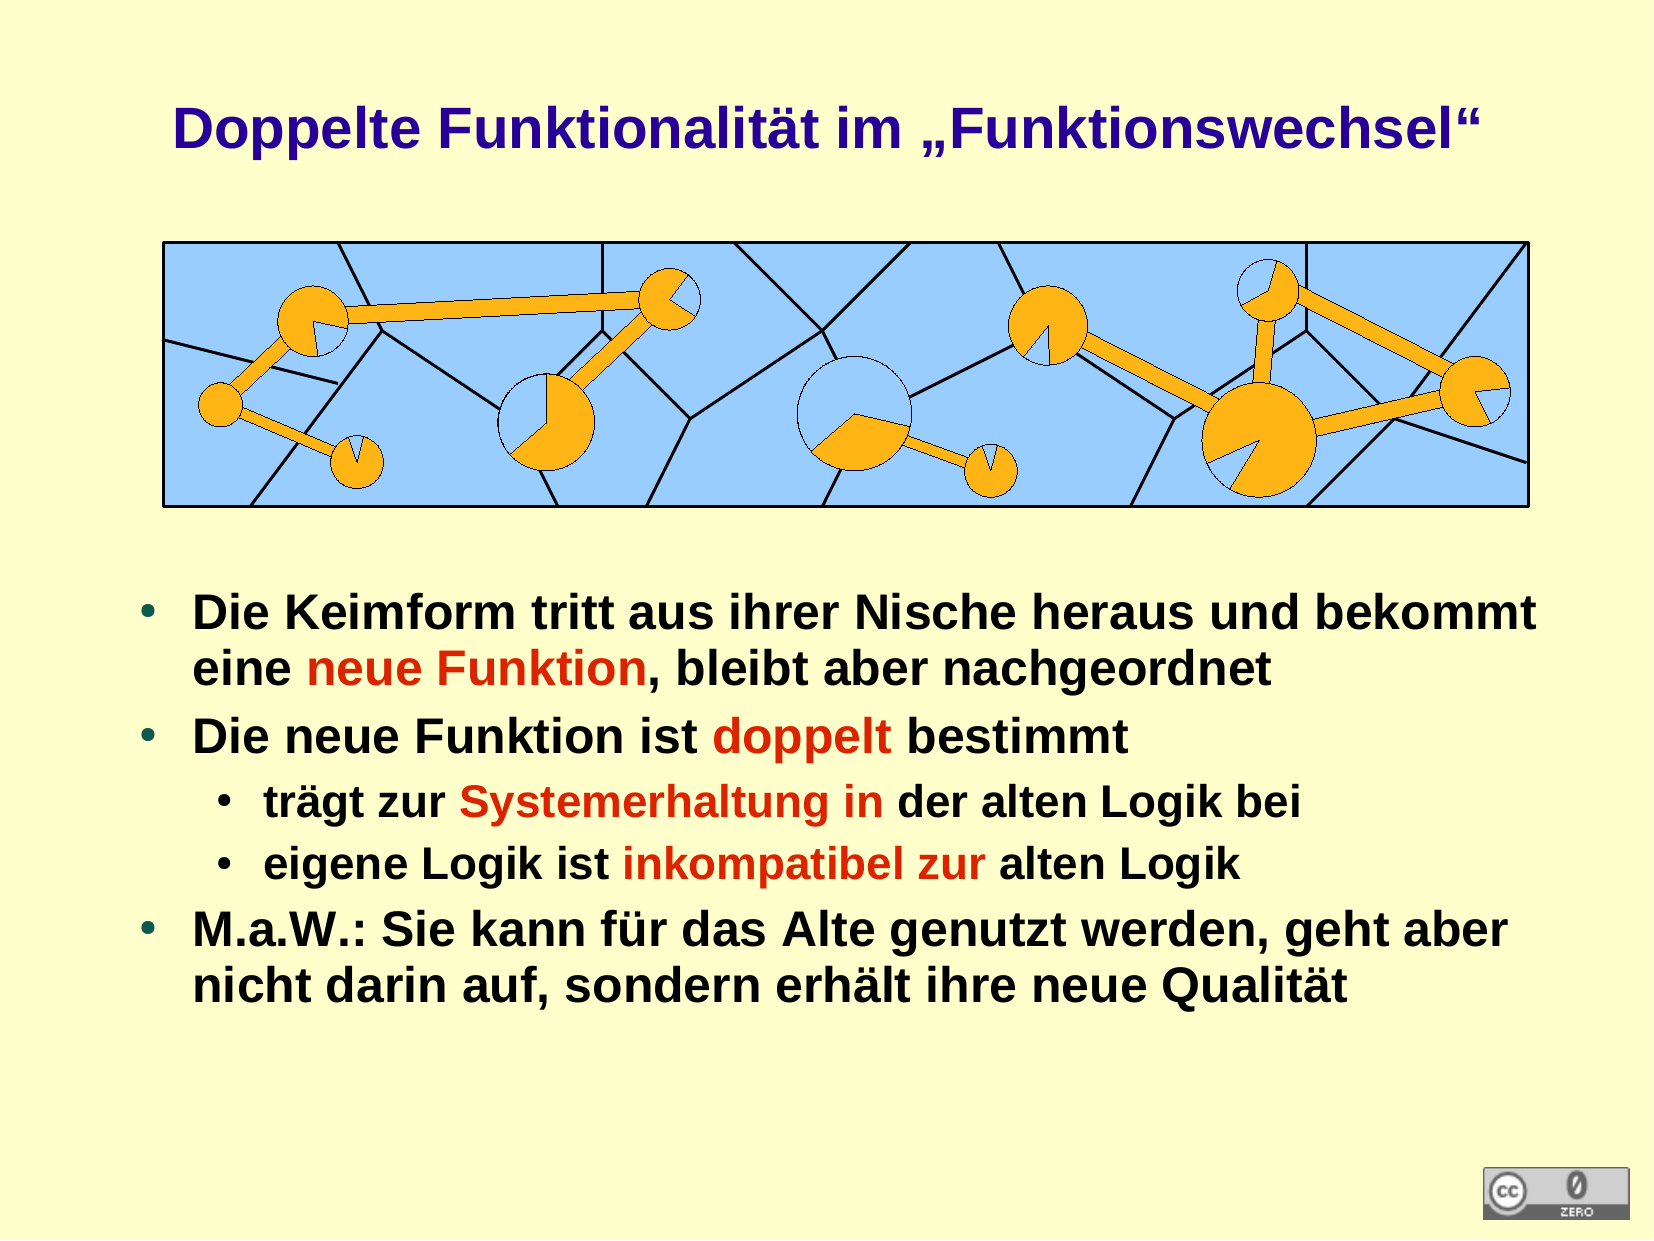

# Doppelte Funktionalität im „Funktionswechsel“
Die Keimform tritt aus ihrer Nische heraus und bekommt eine neue Funktion, bleibt aber nachgeordnet
Die neue Funktion ist doppelt bestimmt
trägt zur Systemerhaltung in der alten Logik bei
eigene Logik ist inkompatibel zur alten Logik
M.a.W.: Sie kann für das Alte genutzt werden, geht aber nicht darin auf, sondern erhält ihre neue Qualität